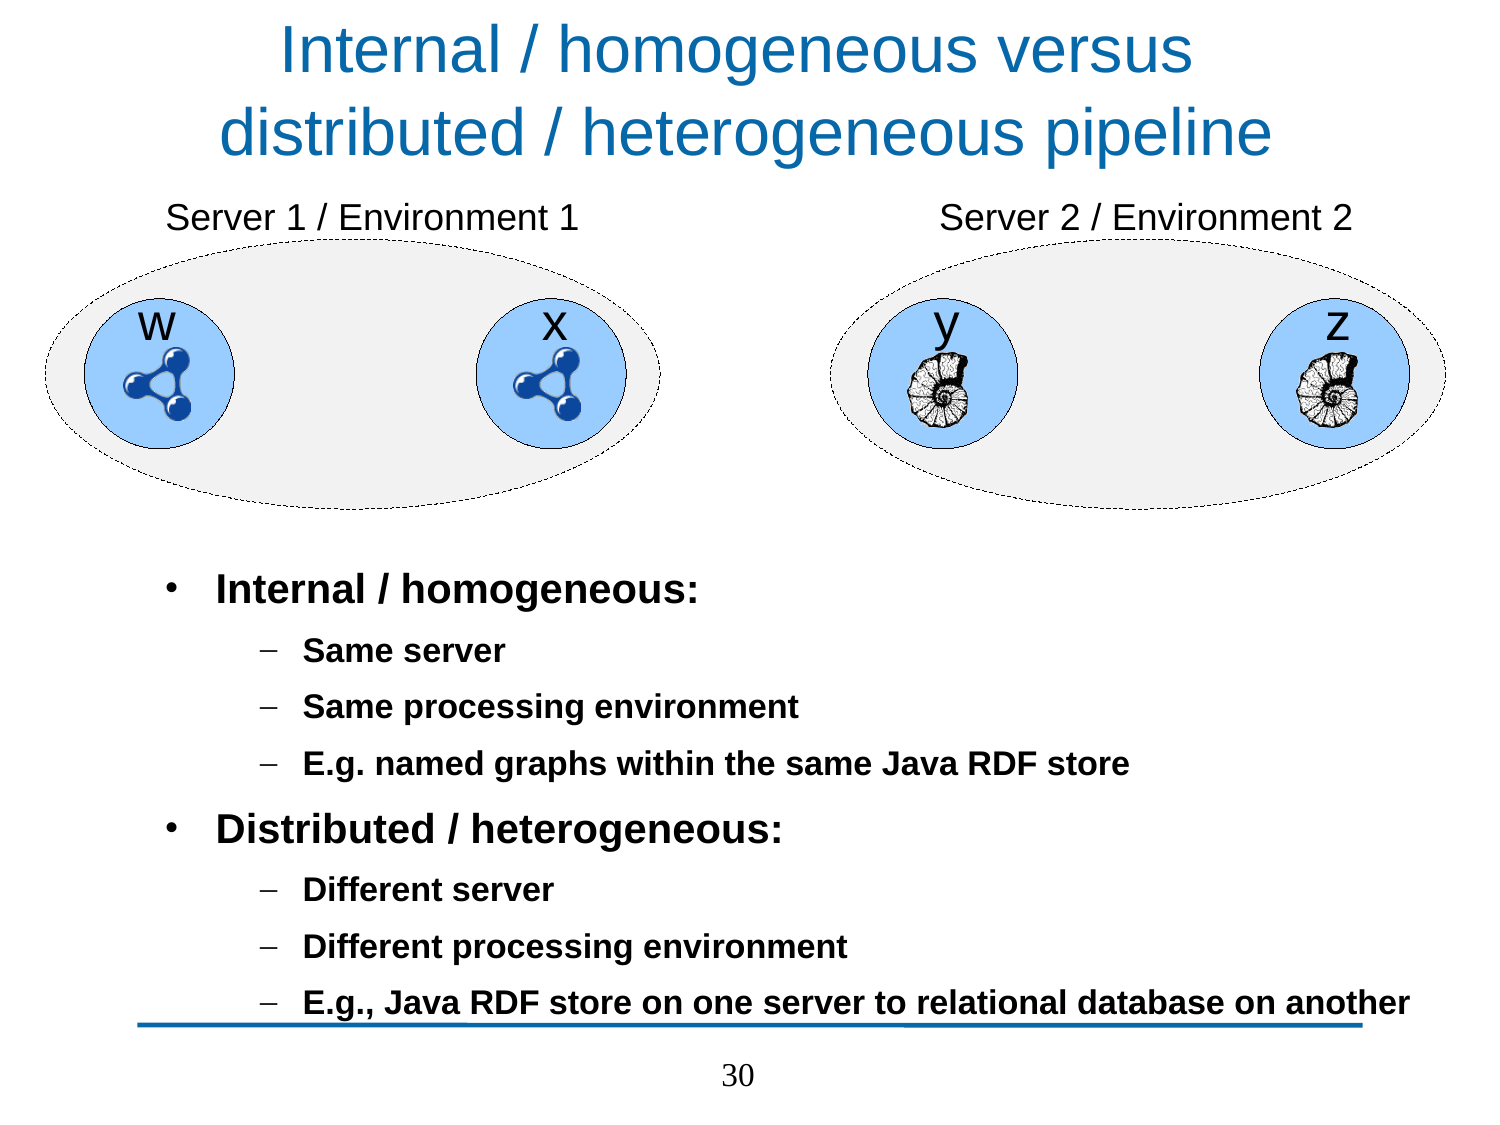

# Internal / homogeneous versus distributed / heterogeneous pipeline
Server 1 / Environment 1
Server 2 / Environment 2
w
x
y
z
Internal / homogeneous:
Same server
Same processing environment
E.g. named graphs within the same Java RDF store
Distributed / heterogeneous:
Different server
Different processing environment
E.g., Java RDF store on one server to relational database on another
30